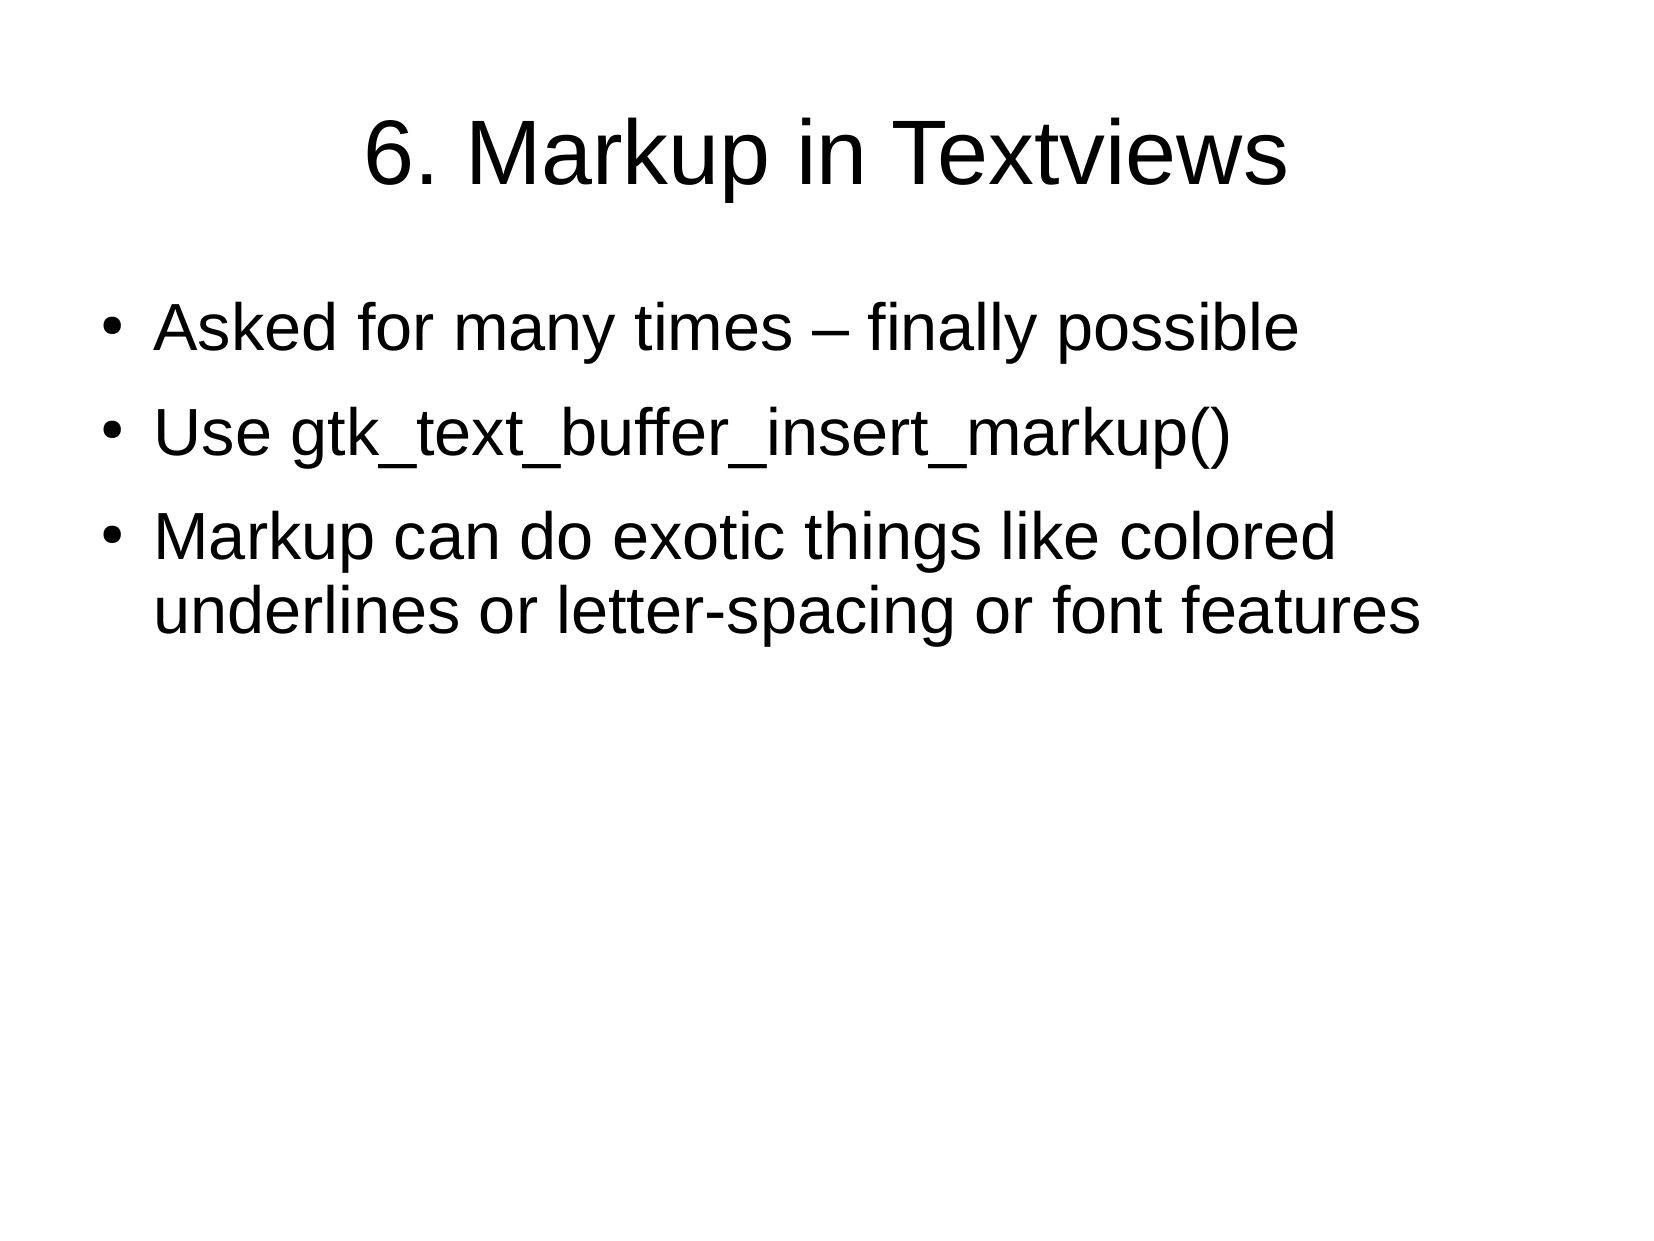

# 6. Markup in Textviews
Asked for many times – finally possible
Use gtk_text_buffer_insert_markup()
Markup can do exotic things like colored underlines or letter-spacing or font features